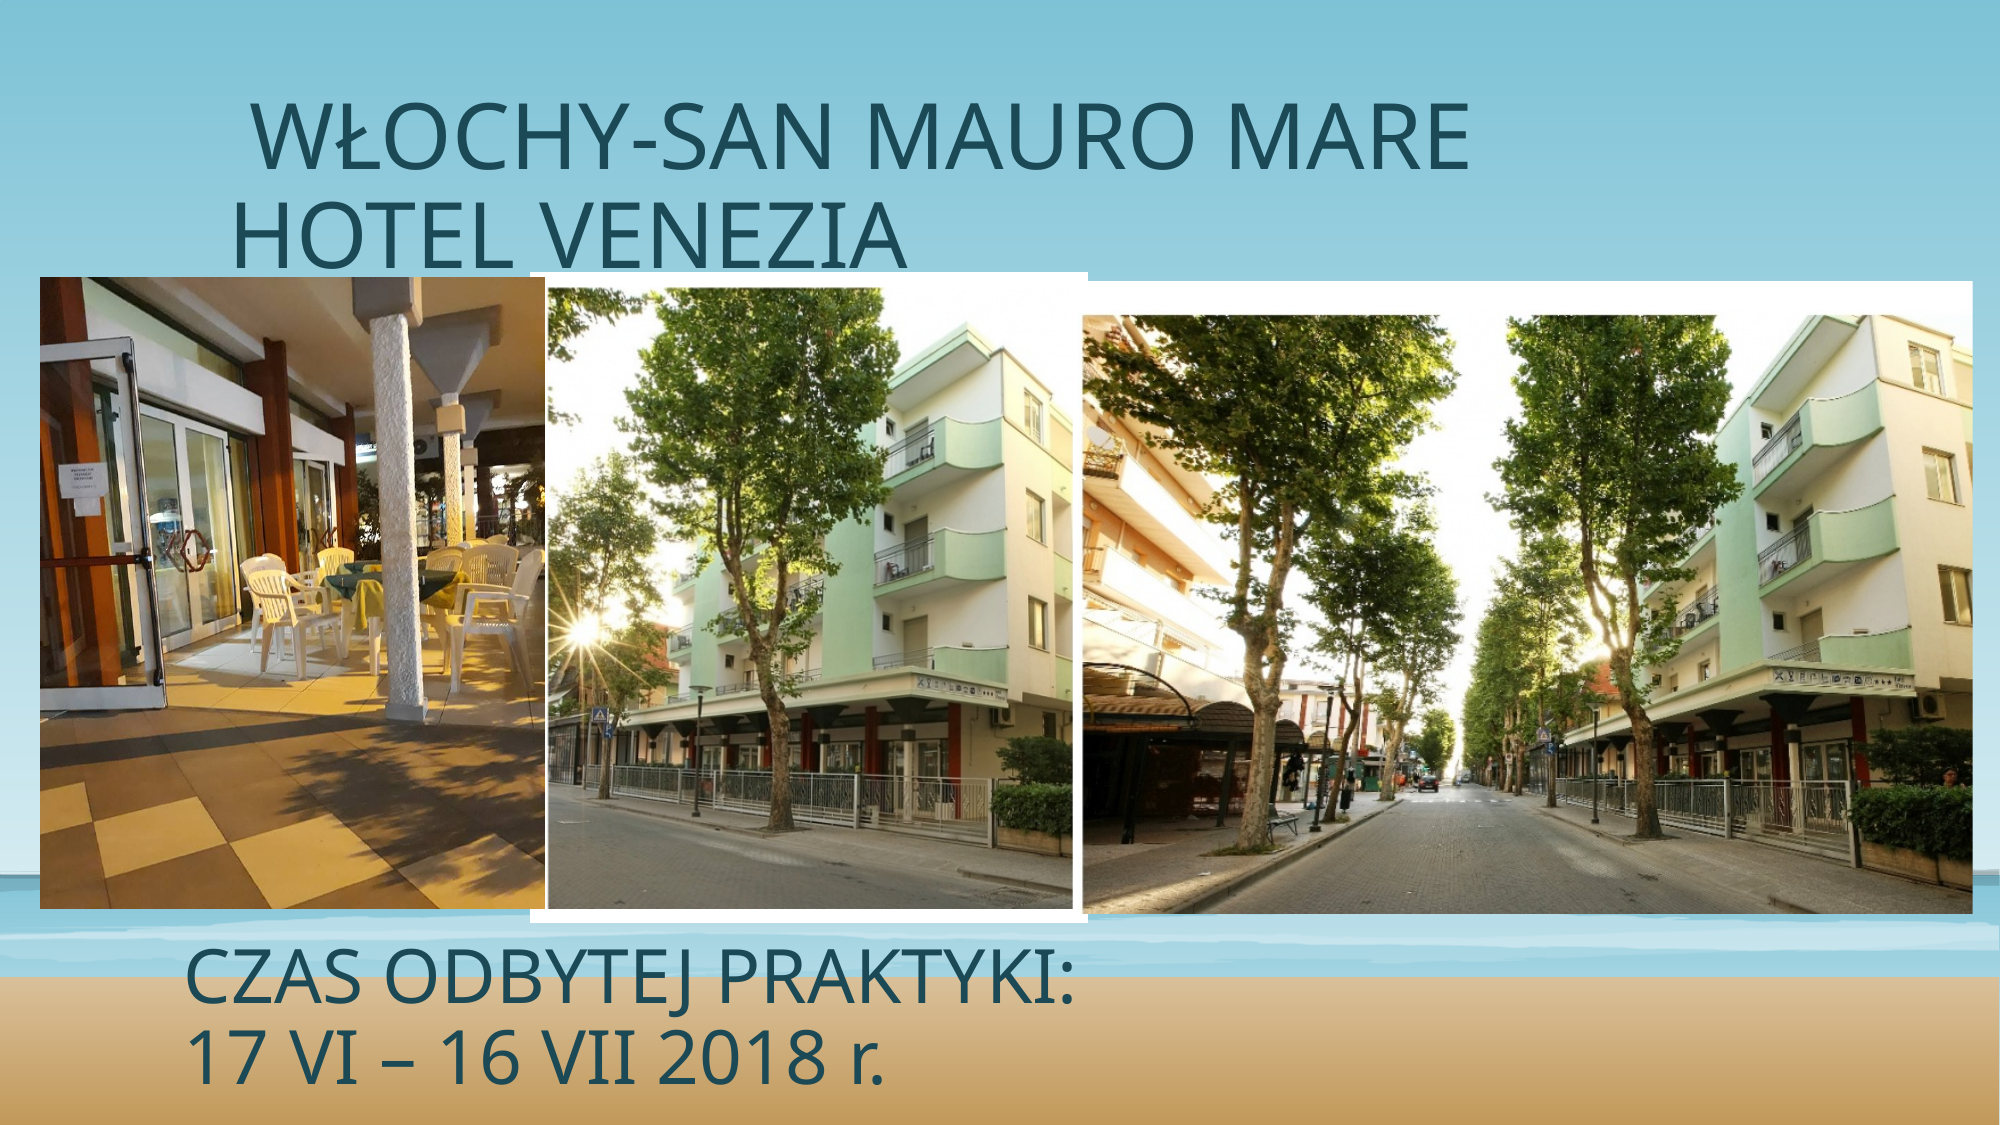

# WŁOCHY-SAN MAURO MARE HOTEL VENEZIA
CZAS ODBYTEJ PRAKTYKI:
17 VI – 16 VII 2018 r.